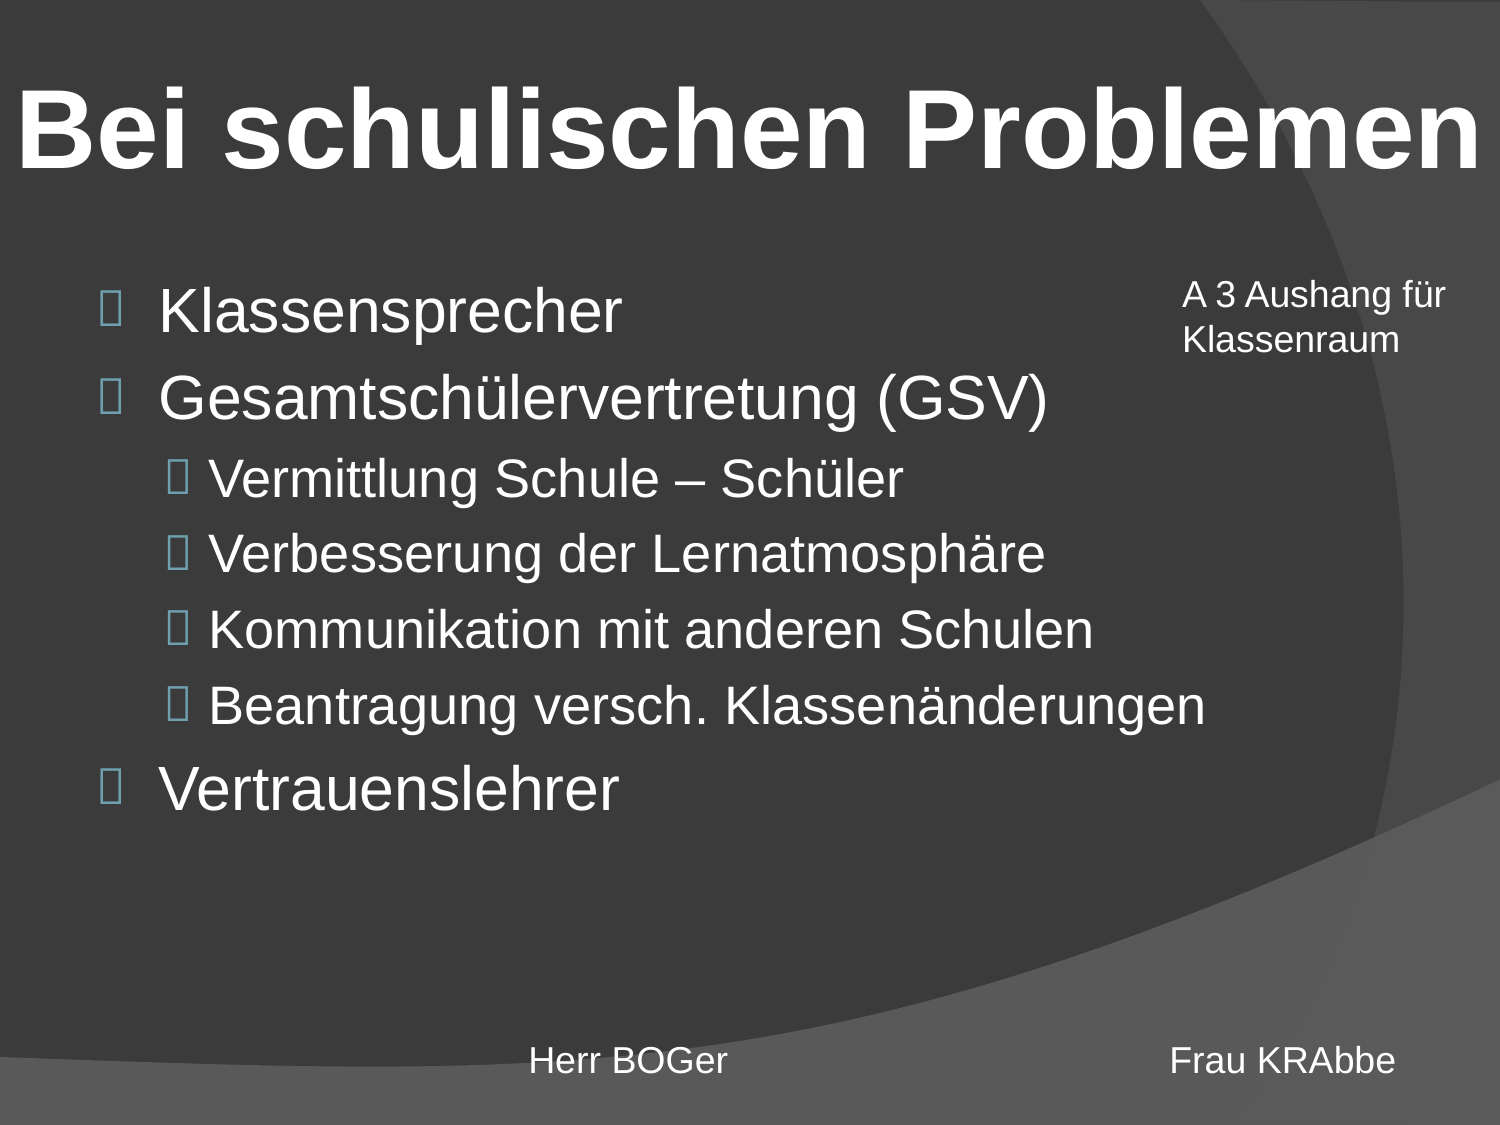

Bei schulischen Problemen
# Klassensprecher
Gesamtschülervertretung (GSV)
Vermittlung Schule – Schüler
Verbesserung der Lernatmosphäre
Kommunikation mit anderen Schulen
Beantragung versch. Klassenänderungen
Vertrauenslehrer
A 3 Aushang für Klassenraum
Herr BOGer
Frau KRAbbe